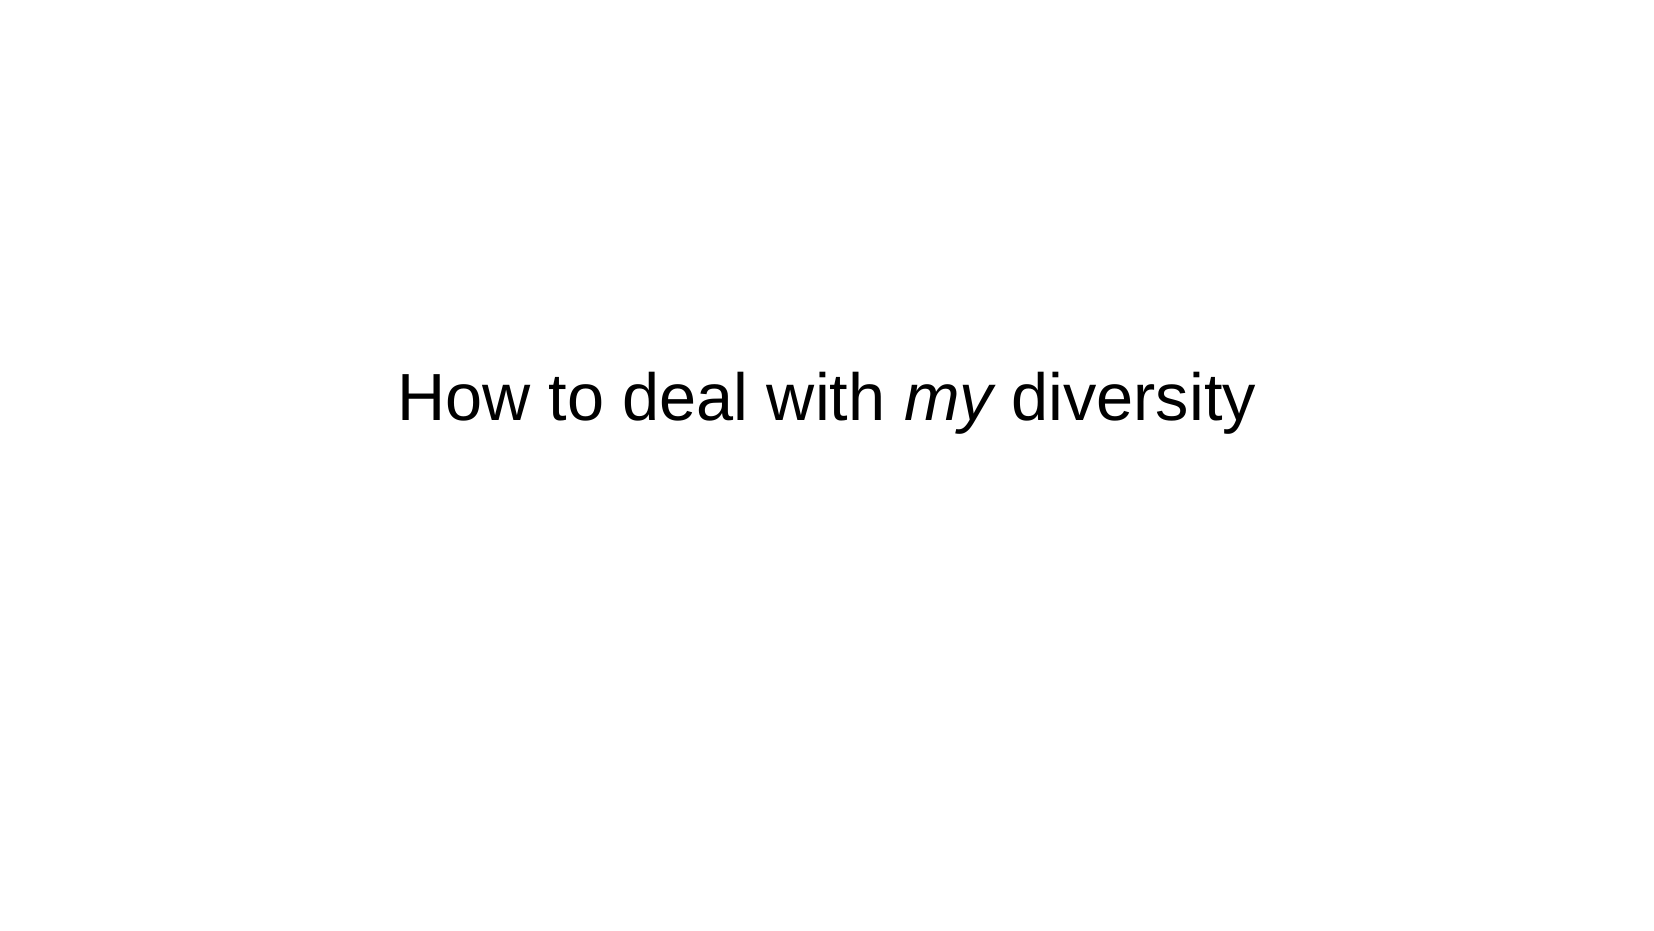

# How to deal with my diversity